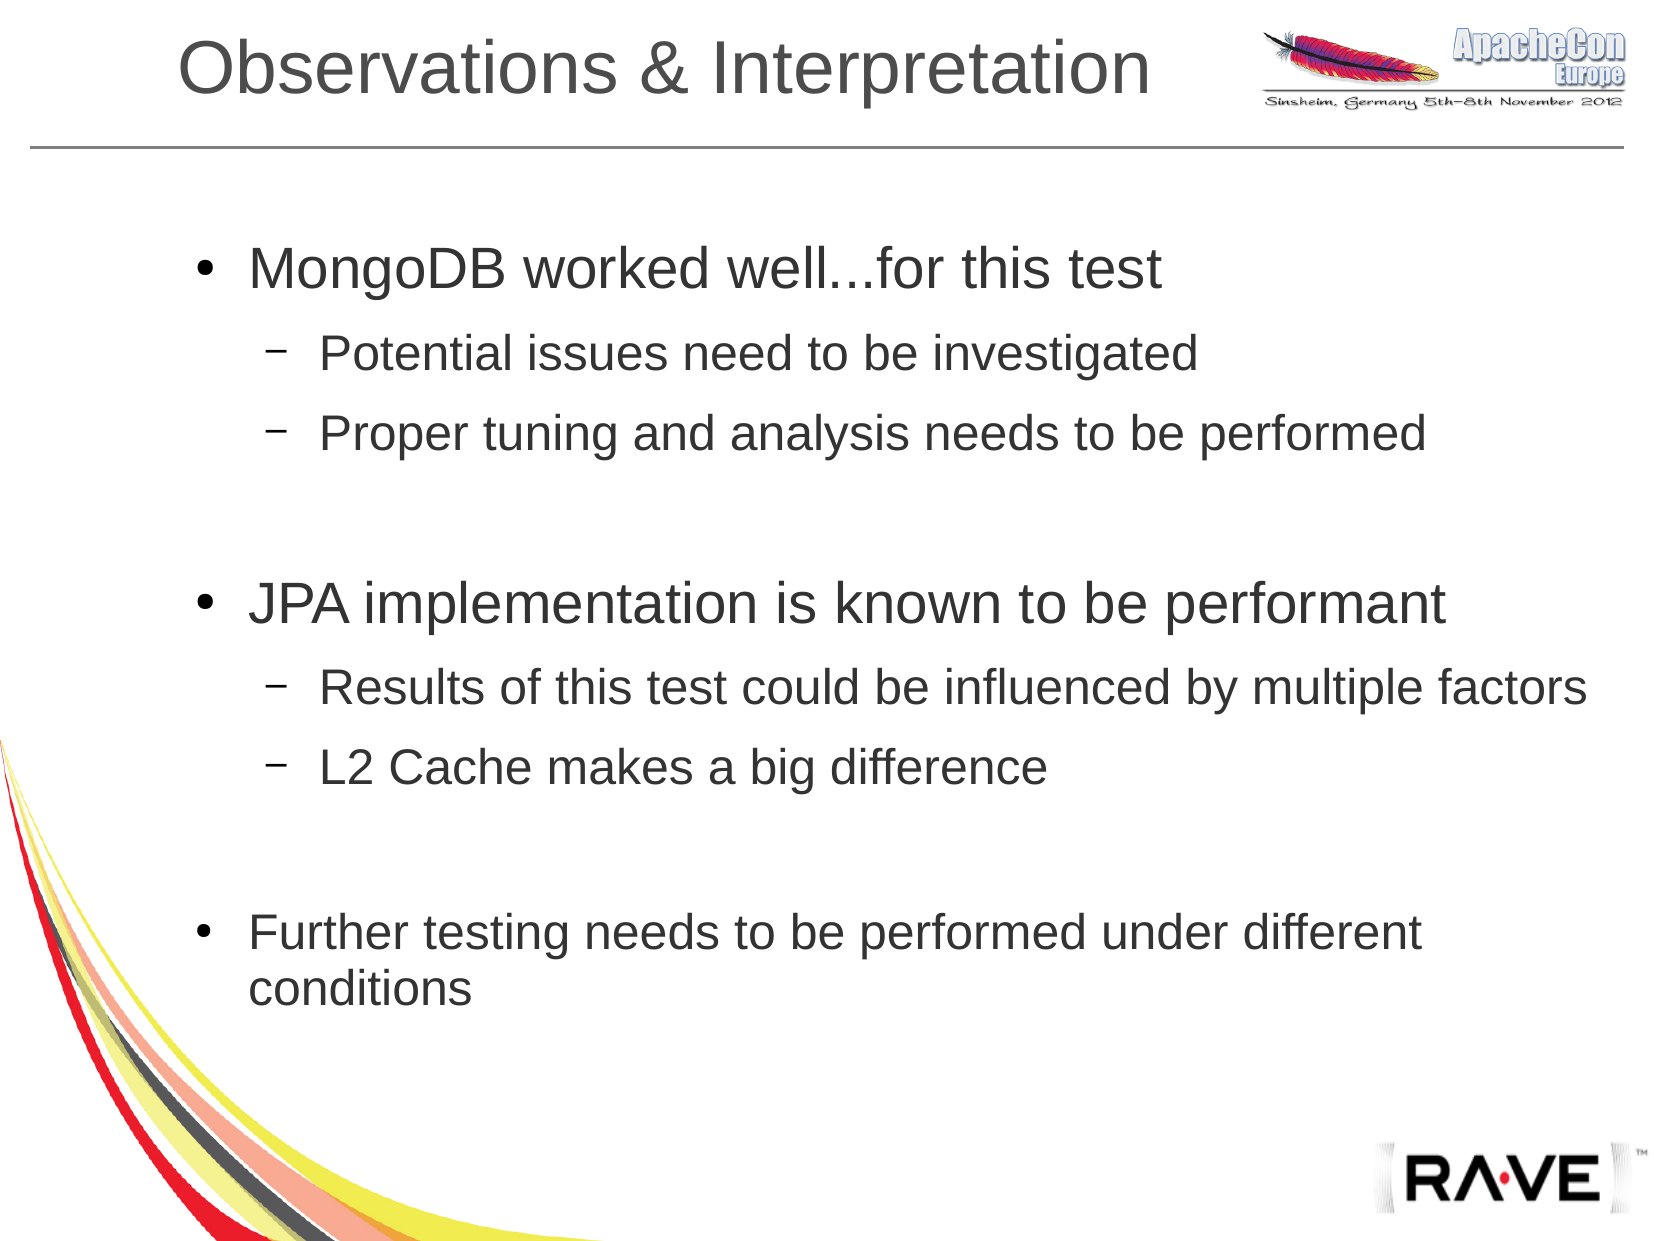

# Observations & Interpretation
MongoDB worked well...for this test
Potential issues need to be investigated
Proper tuning and analysis needs to be performed
JPA implementation is known to be performant
Results of this test could be influenced by multiple factors
L2 Cache makes a big difference
Further testing needs to be performed under different conditions